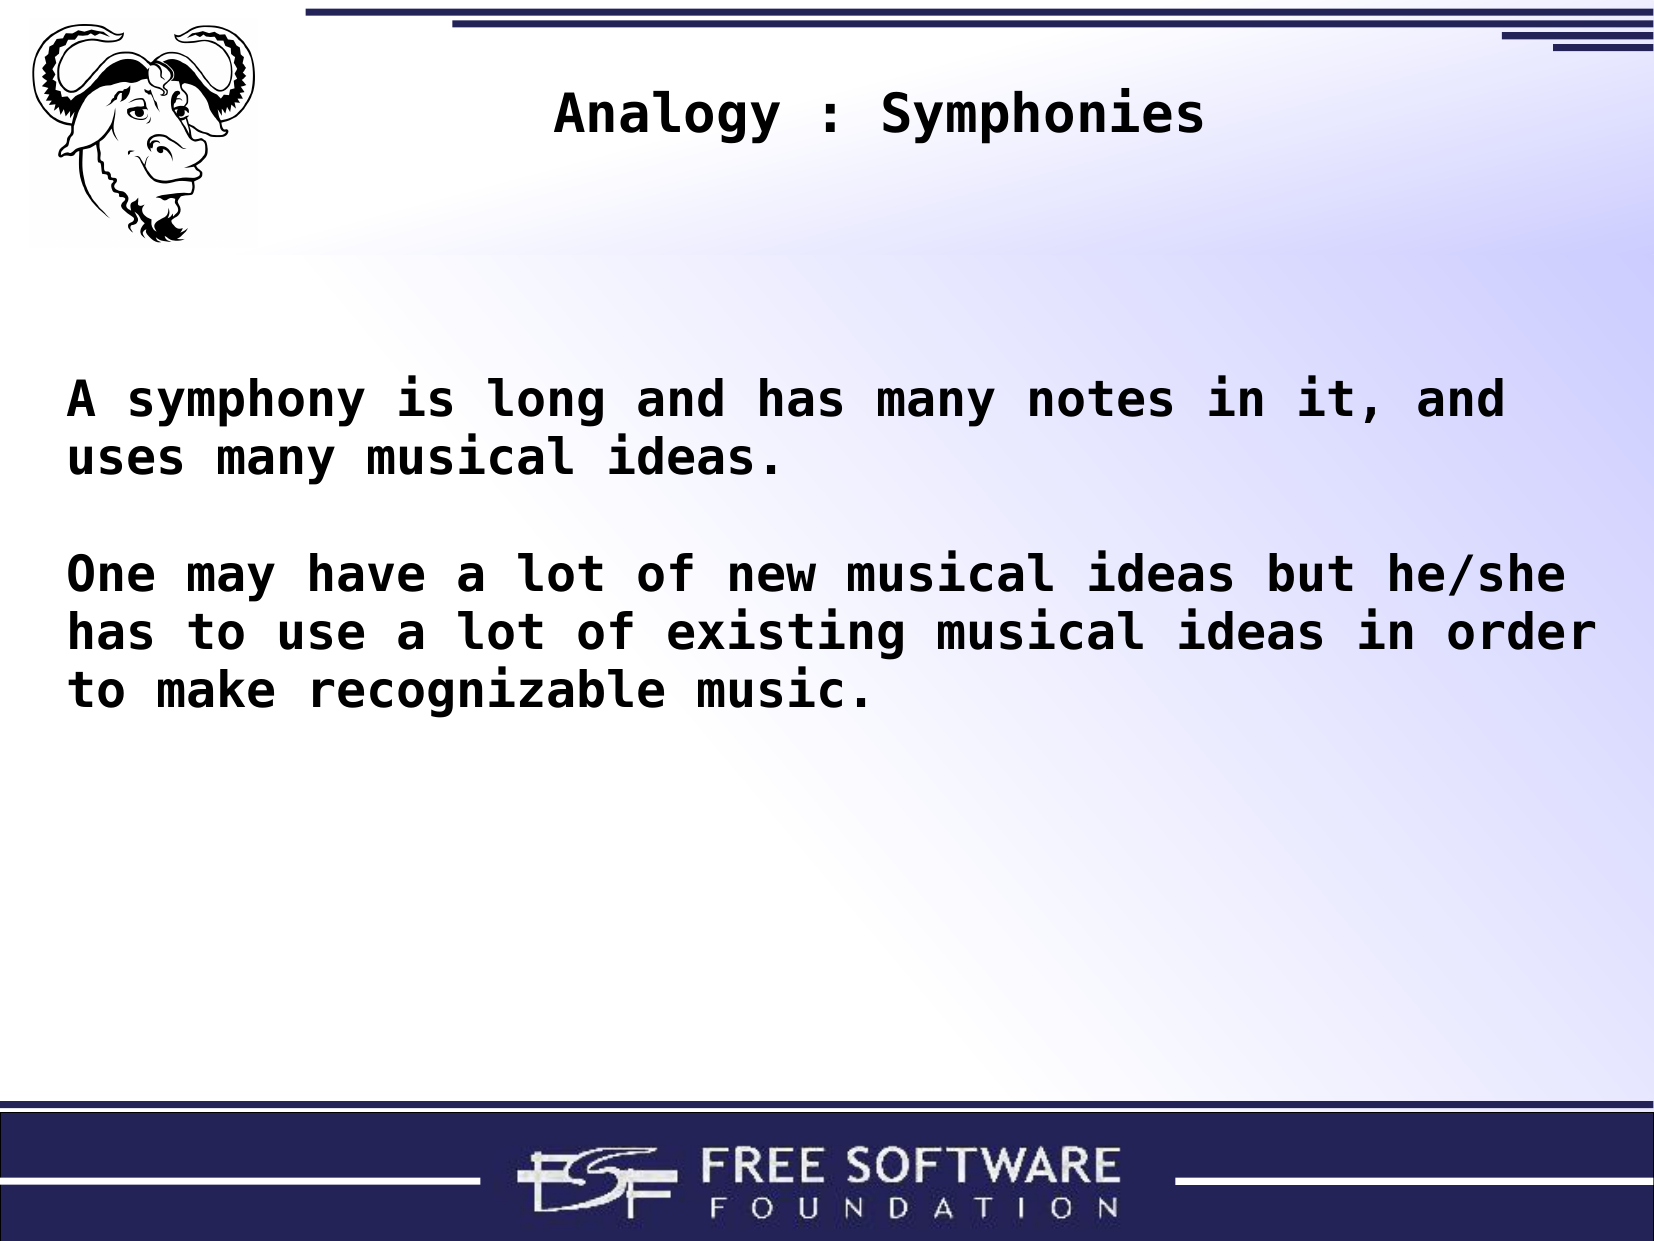

Analogy : Symphonies
A symphony is long and has many notes in it, and uses many musical ideas.
One may have a lot of new musical ideas but he/she has to use a lot of existing musical ideas in order to make recognizable music.